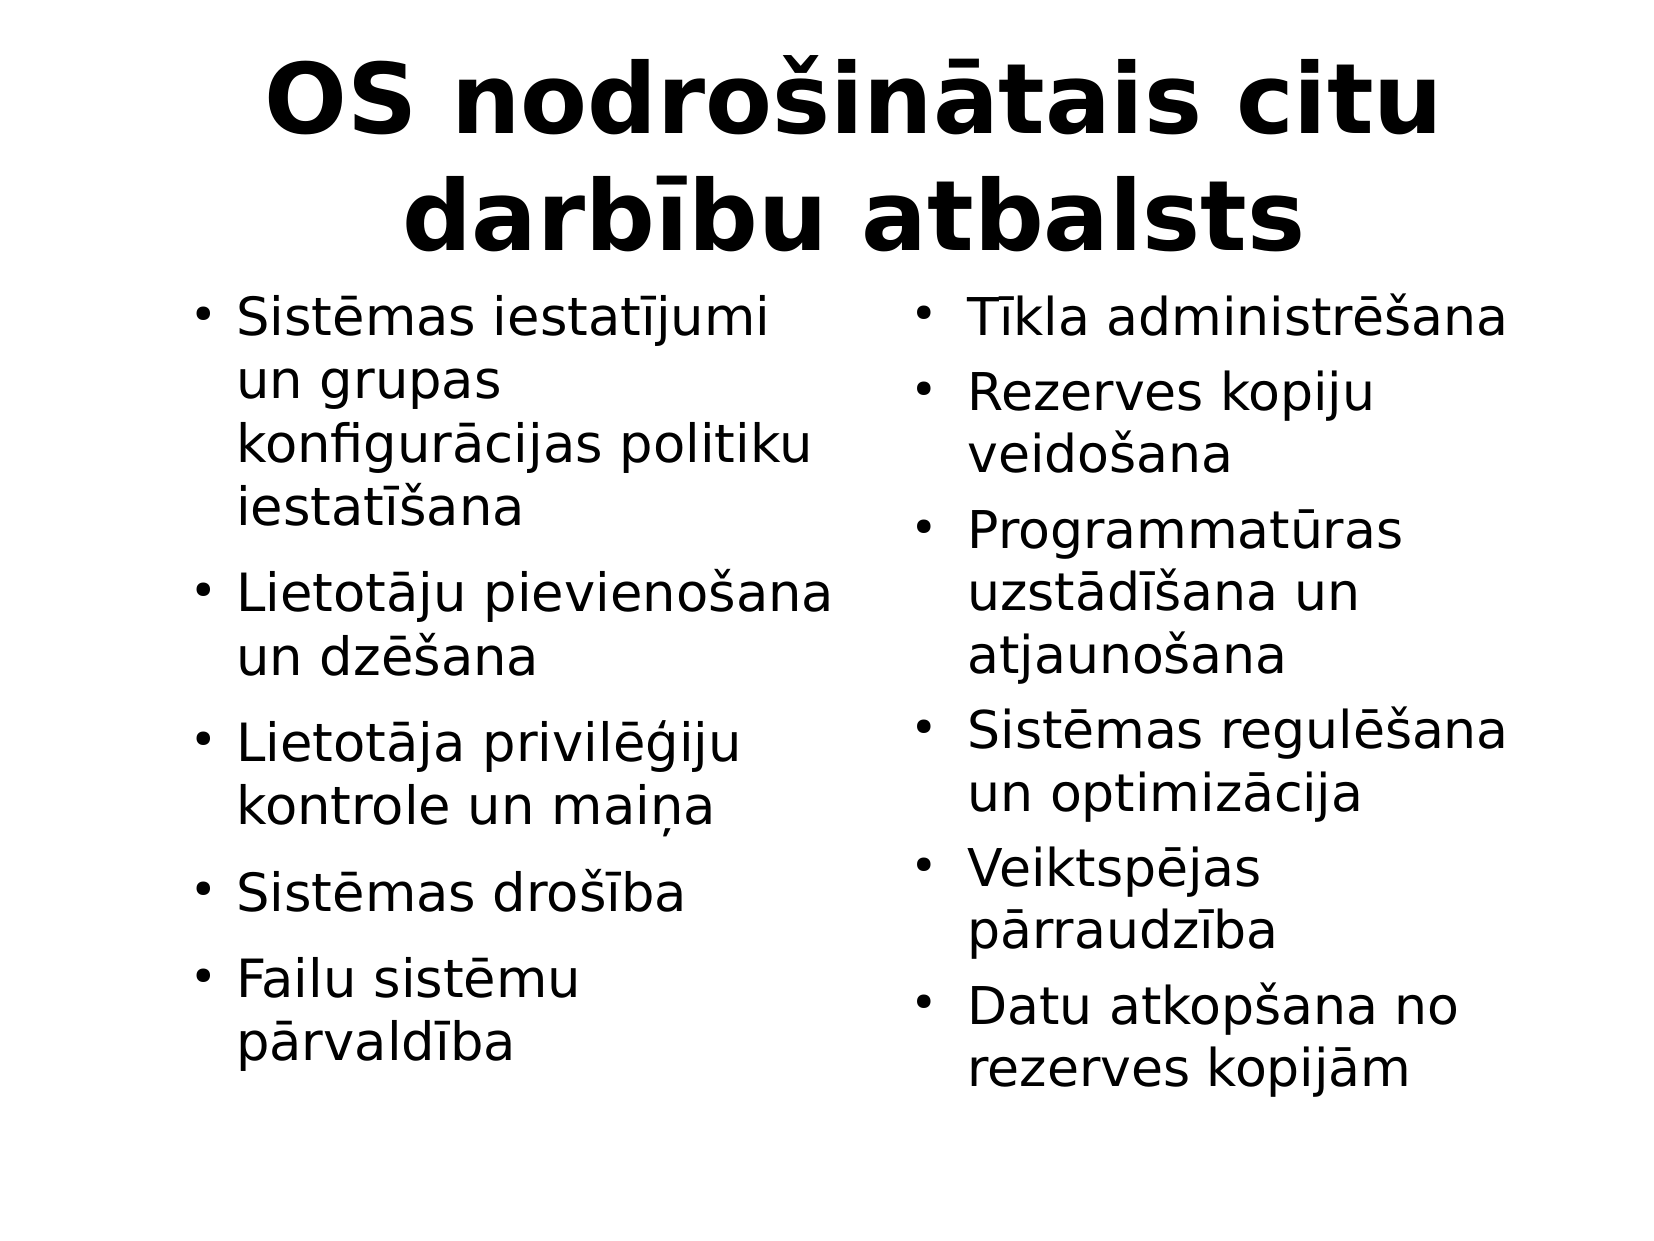

# OS nodrošinātais citu darbību atbalsts
Sistēmas iestatījumi un grupas konfigurācijas politiku iestatīšana
Lietotāju pievienošana un dzēšana
Lietotāja privilēģiju kontrole un maiņa
Sistēmas drošība
Failu sistēmu pārvaldība
Tīkla administrēšana
Rezerves kopiju veidošana
Programmatūras uzstādīšana un atjaunošana
Sistēmas regulēšana un optimizācija
Veiktspējas pārraudzība
Datu atkopšana no rezerves kopijām